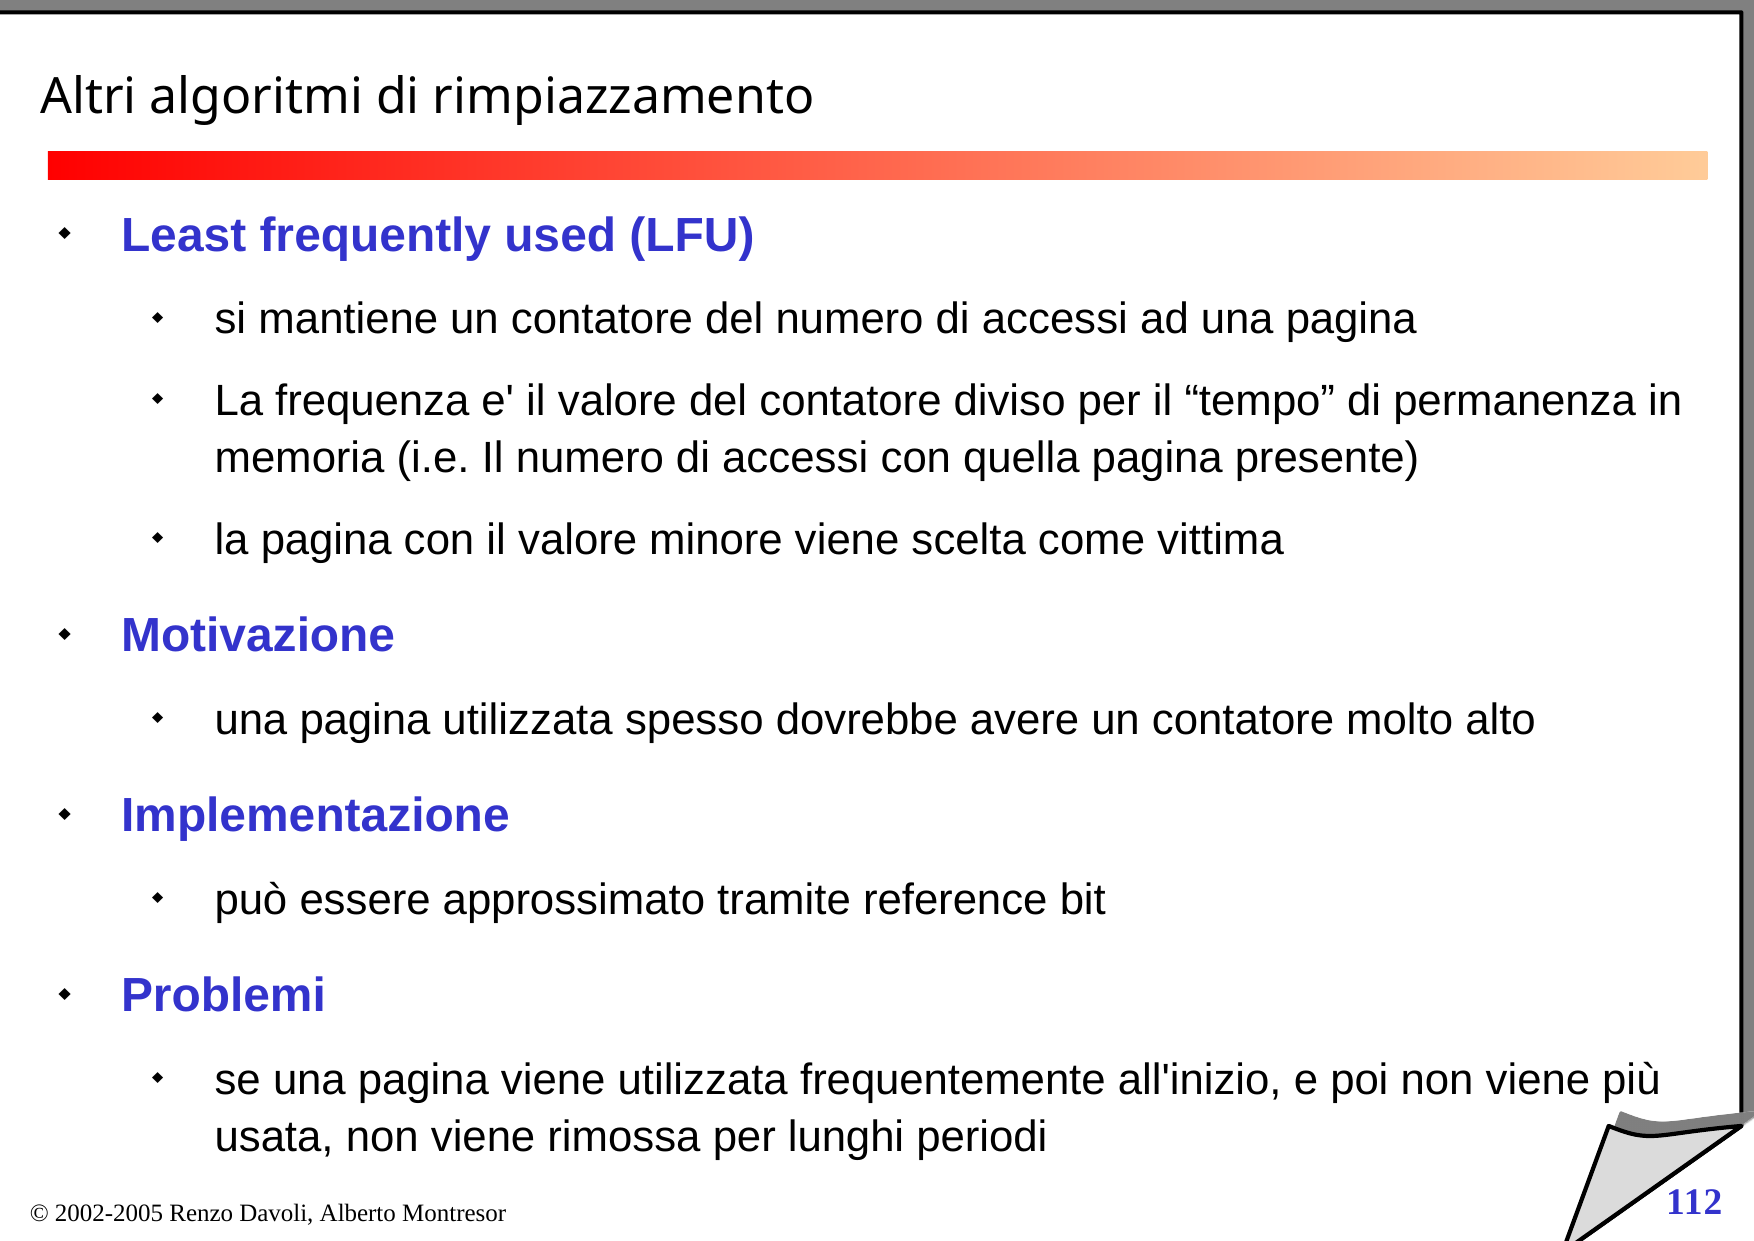

# Altri algoritmi di rimpiazzamento
Least frequently used (LFU)
si mantiene un contatore del numero di accessi ad una pagina
La frequenza e' il valore del contatore diviso per il “tempo” di permanenza in memoria (i.e. Il numero di accessi con quella pagina presente)
la pagina con il valore minore viene scelta come vittima
Motivazione
una pagina utilizzata spesso dovrebbe avere un contatore molto alto
Implementazione
può essere approssimato tramite reference bit
Problemi
se una pagina viene utilizzata frequentemente all'inizio, e poi non viene più usata, non viene rimossa per lunghi periodi